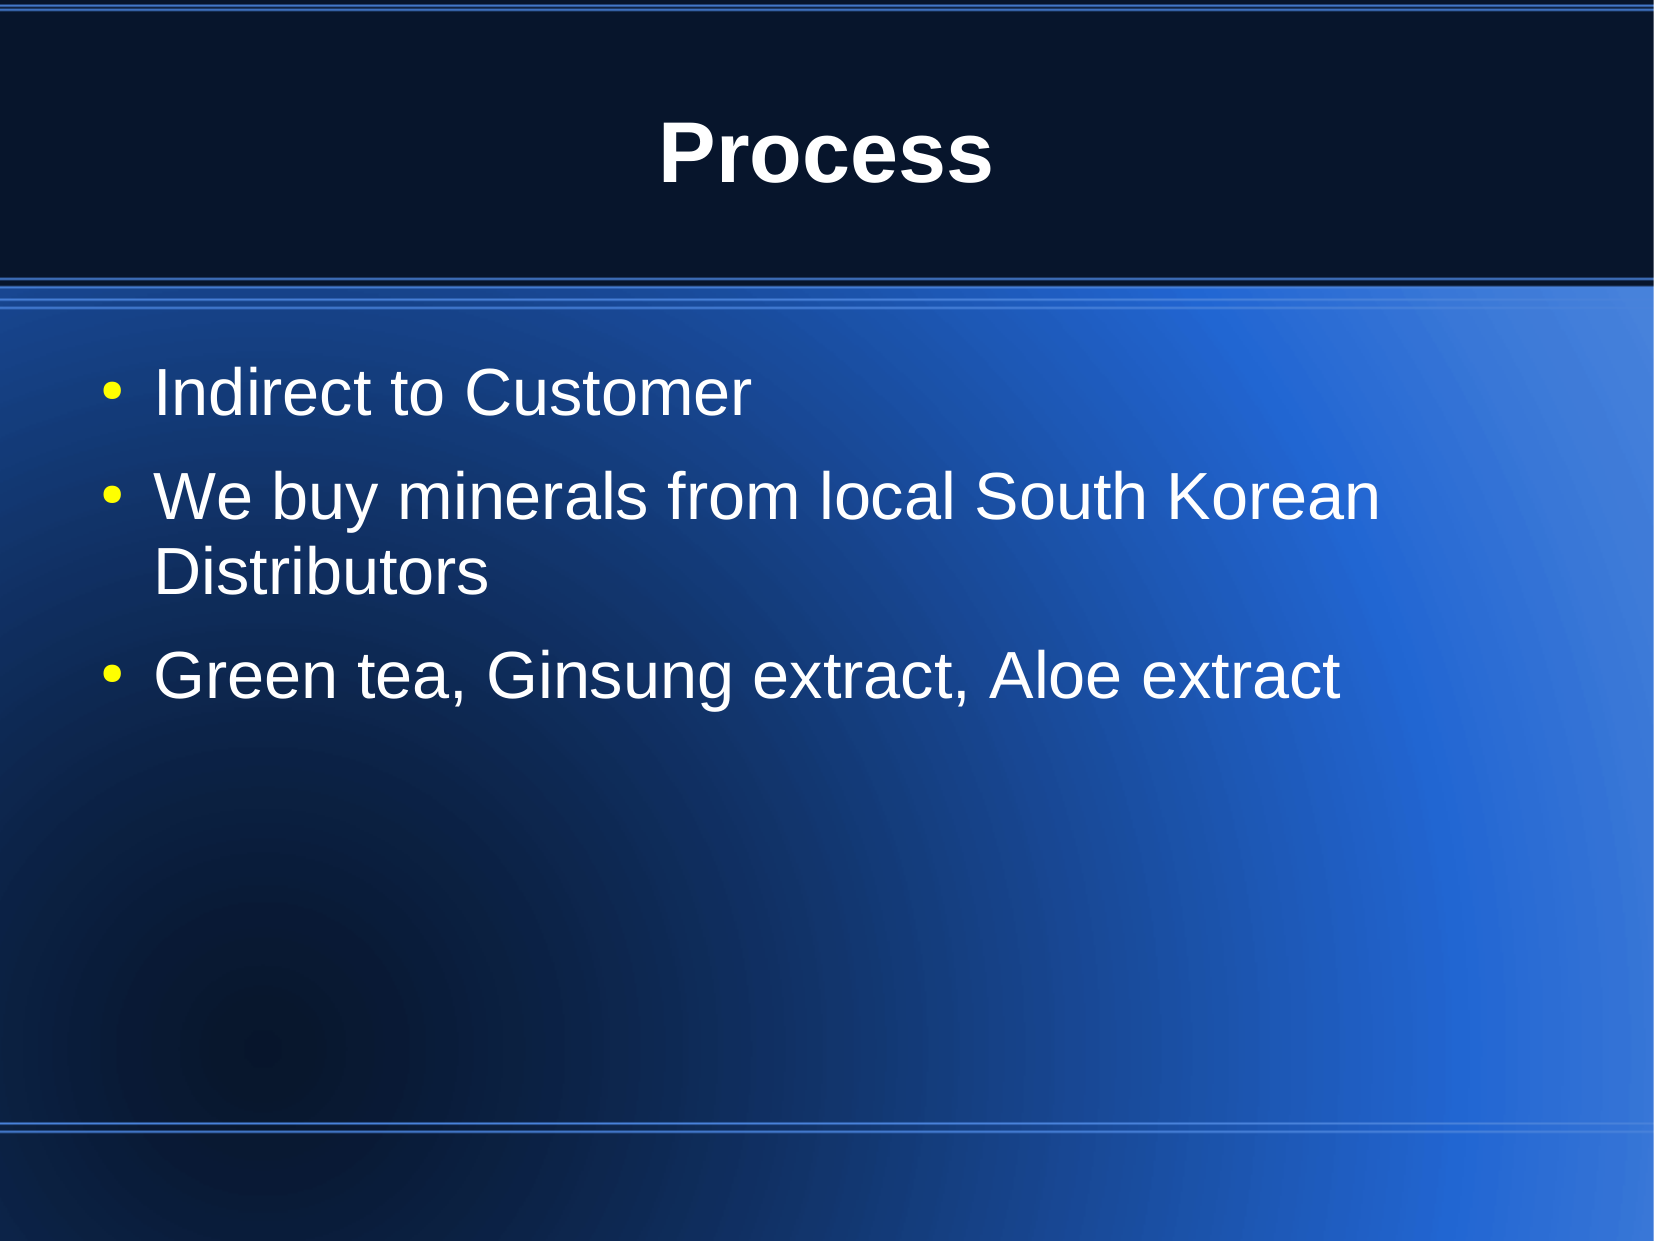

# Process
Indirect to Customer
We buy minerals from local South Korean Distributors
Green tea, Ginsung extract, Aloe extract